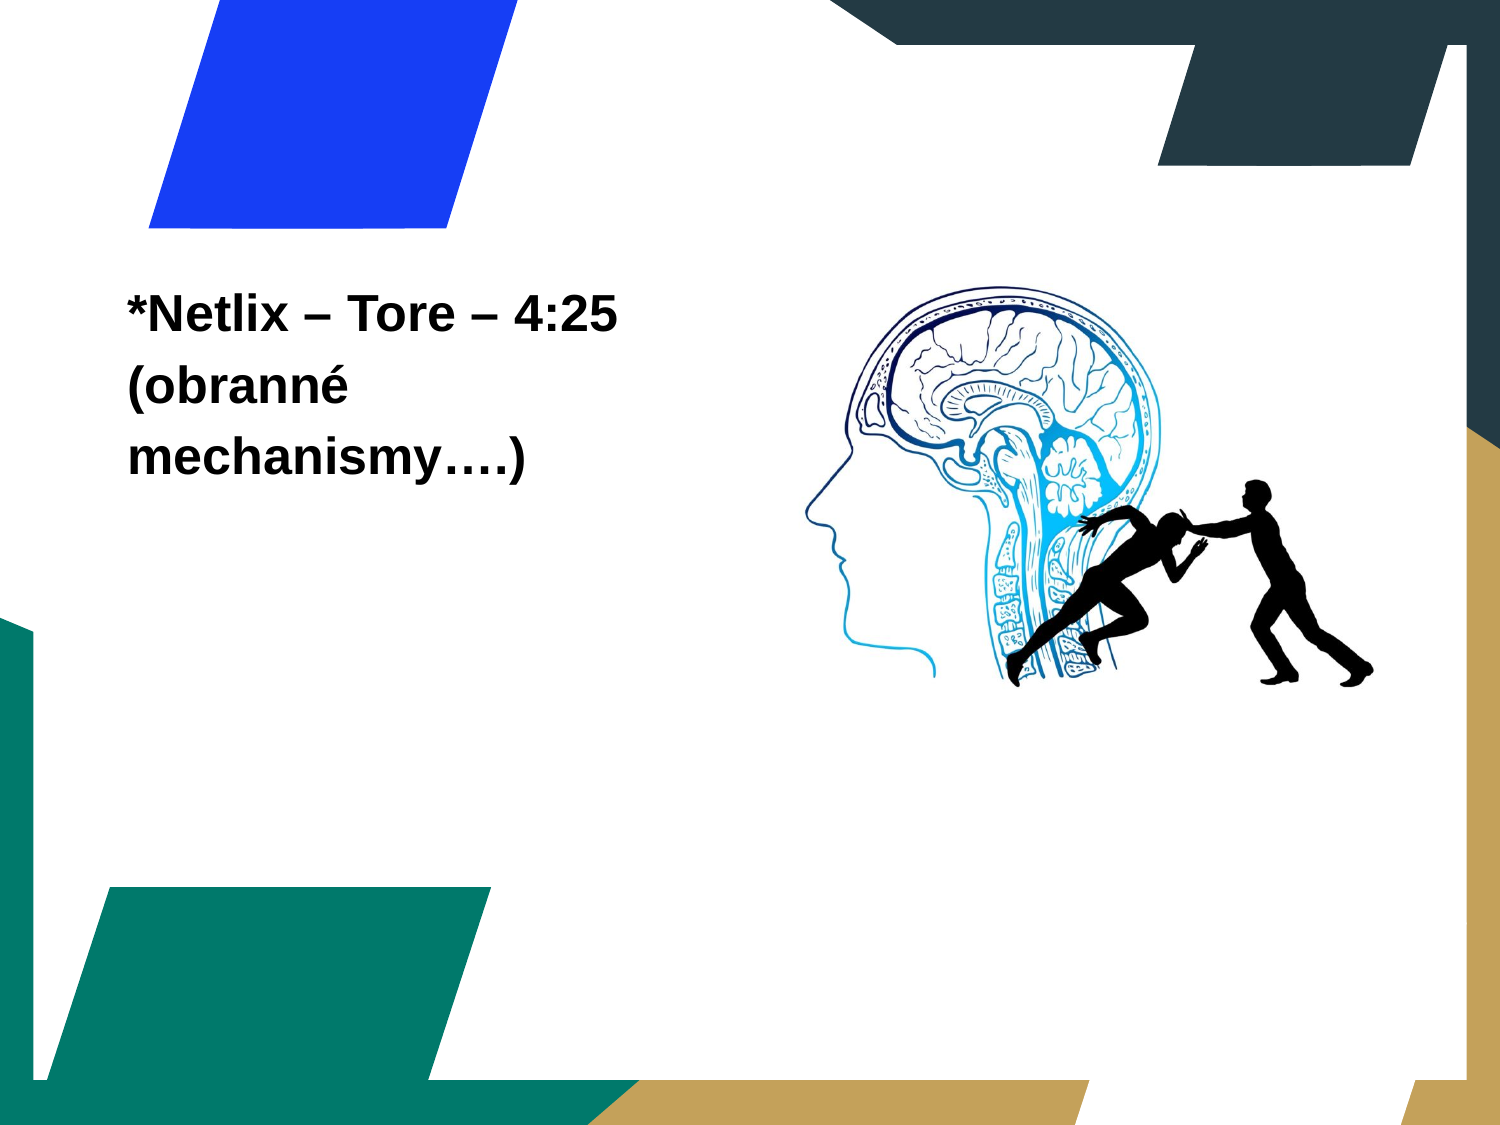

#
*Netlix – Tore – 4:25 (obranné mechanismy….)